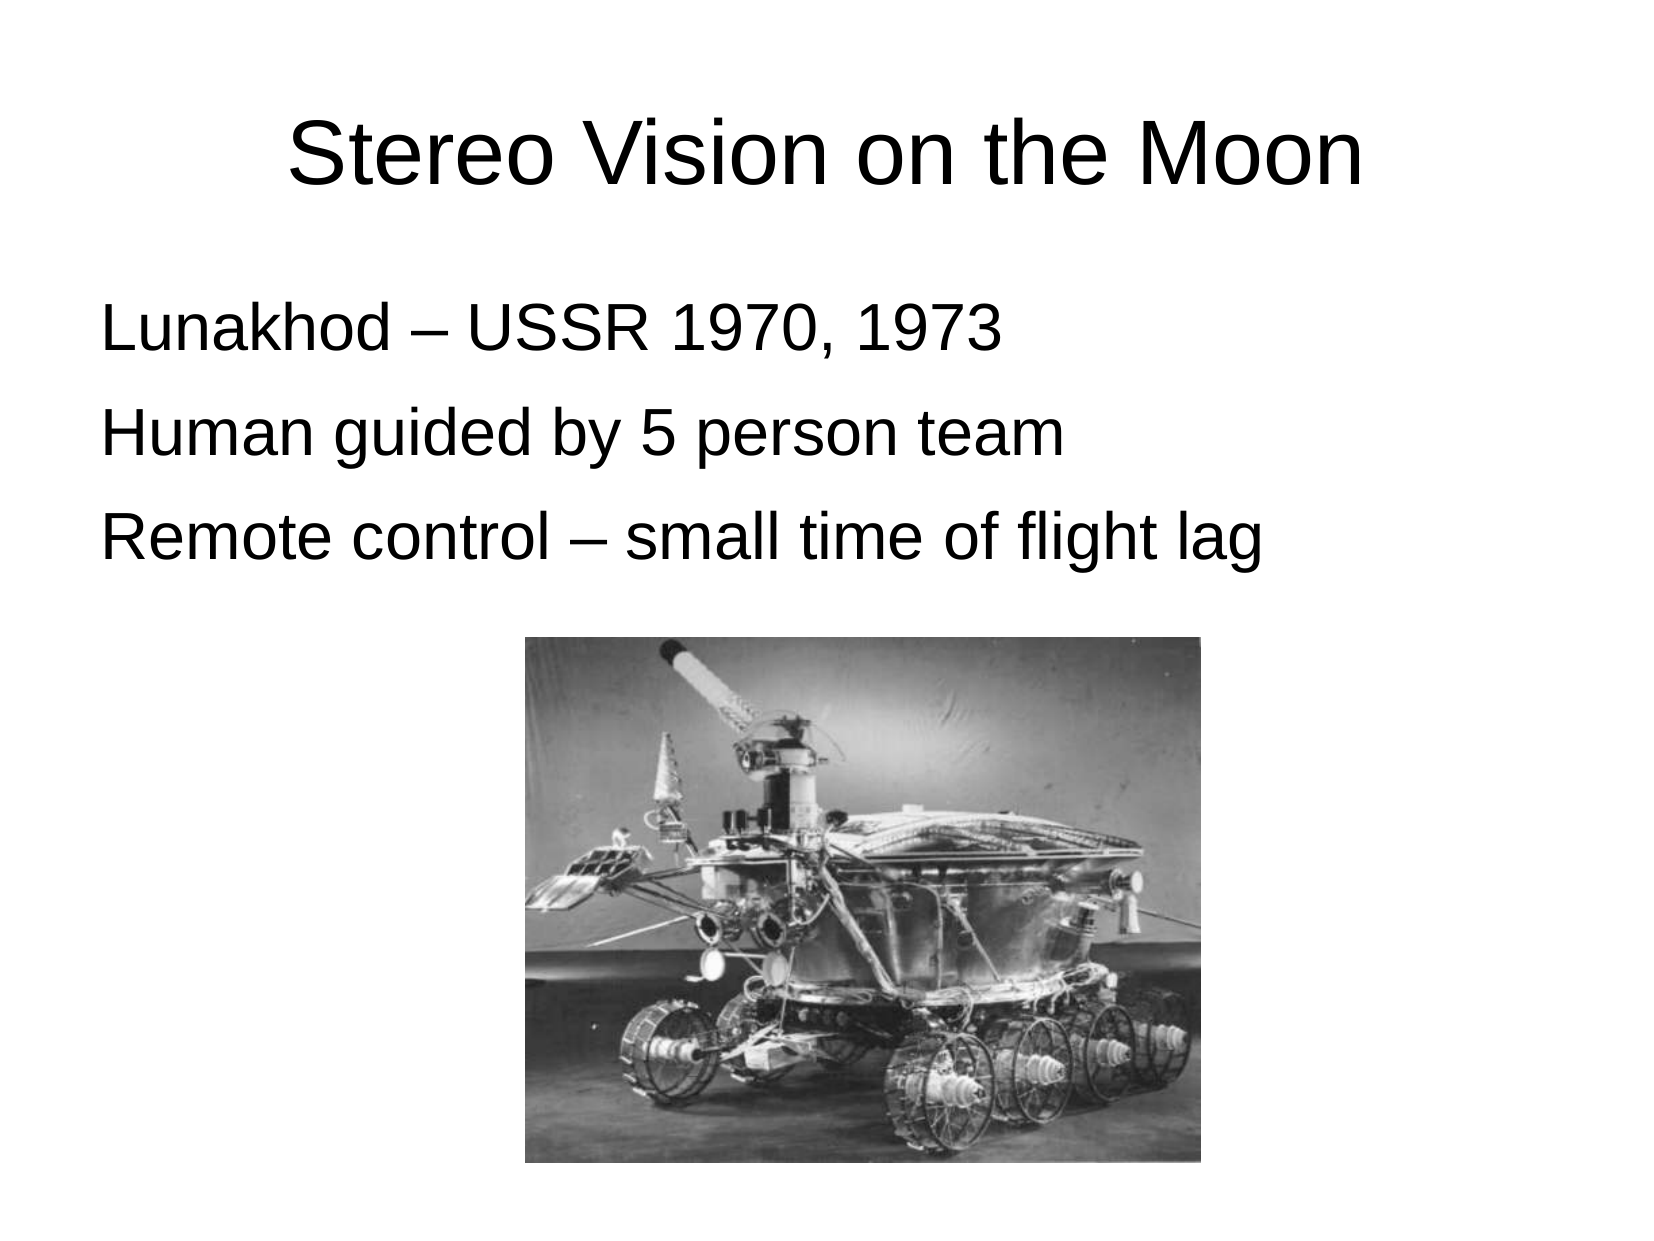

# Stereo Vision on the Moon
Lunakhod – USSR 1970, 1973
Human guided by 5 person team
Remote control – small time of flight lag